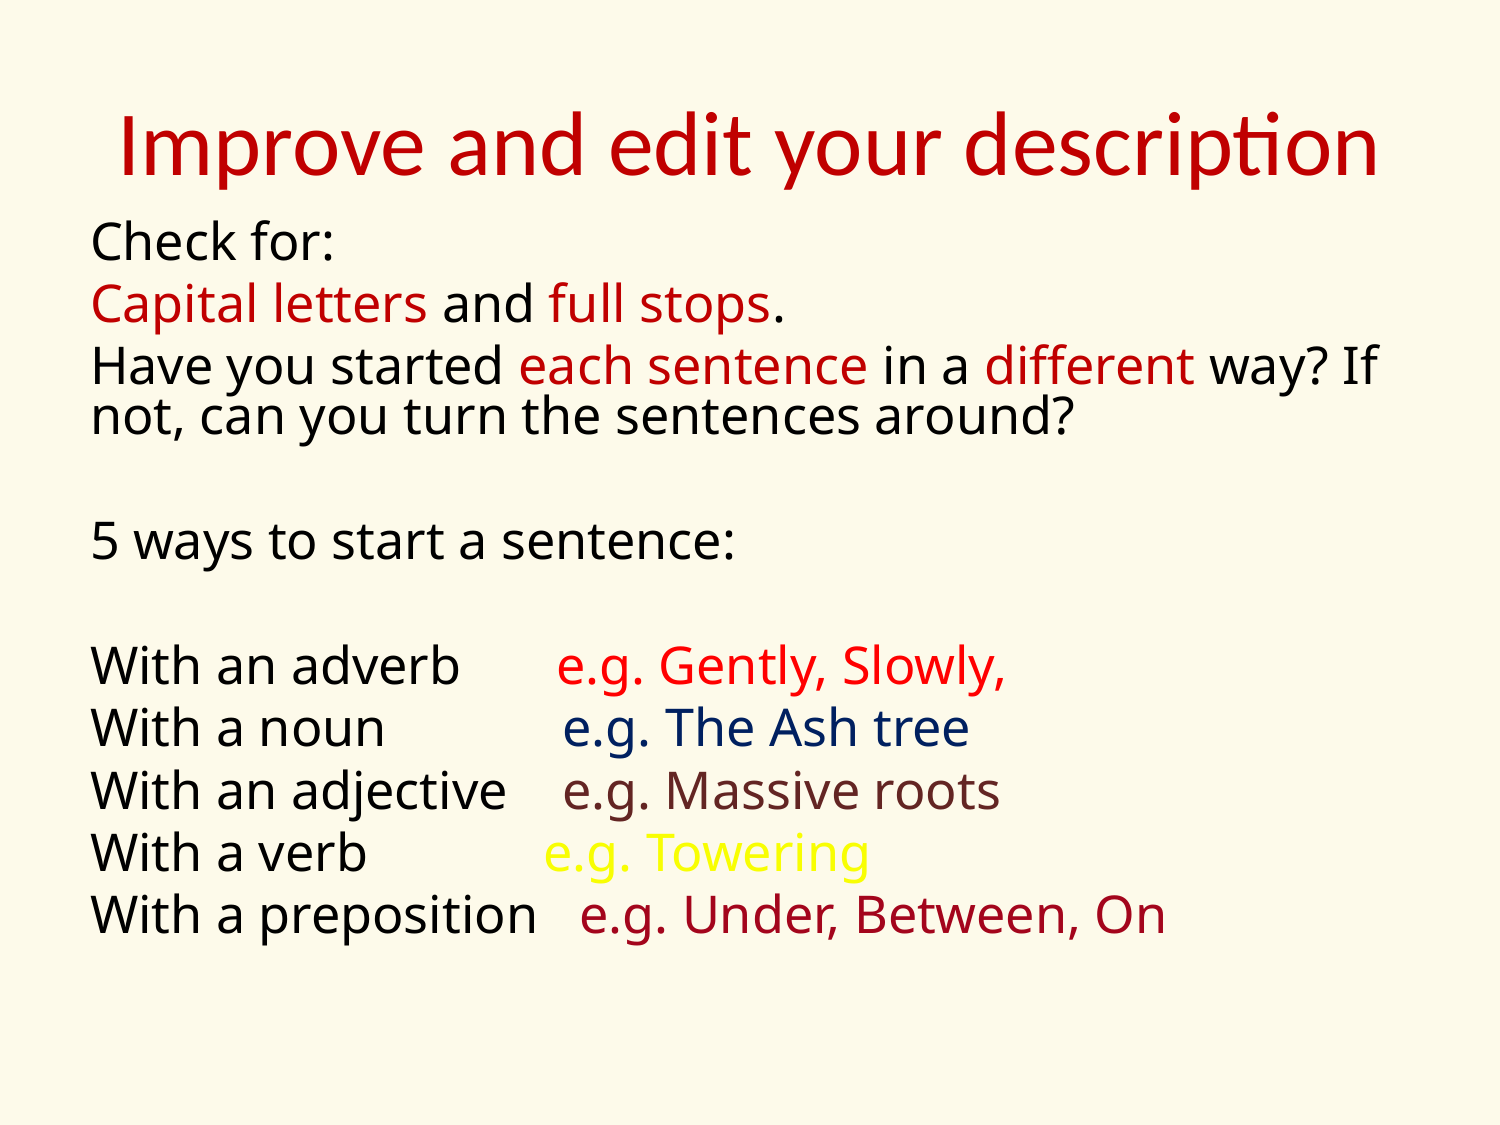

# Improve and edit your description
Check for:
Capital letters and full stops.
Have you started each sentence in a different way? If not, can you turn the sentences around?
5 ways to start a sentence:
With an adverb e.g. Gently, Slowly,
With a noun e.g. The Ash tree
With an adjective e.g. Massive roots
With a verb e.g. Towering
With a preposition e.g. Under, Between, On